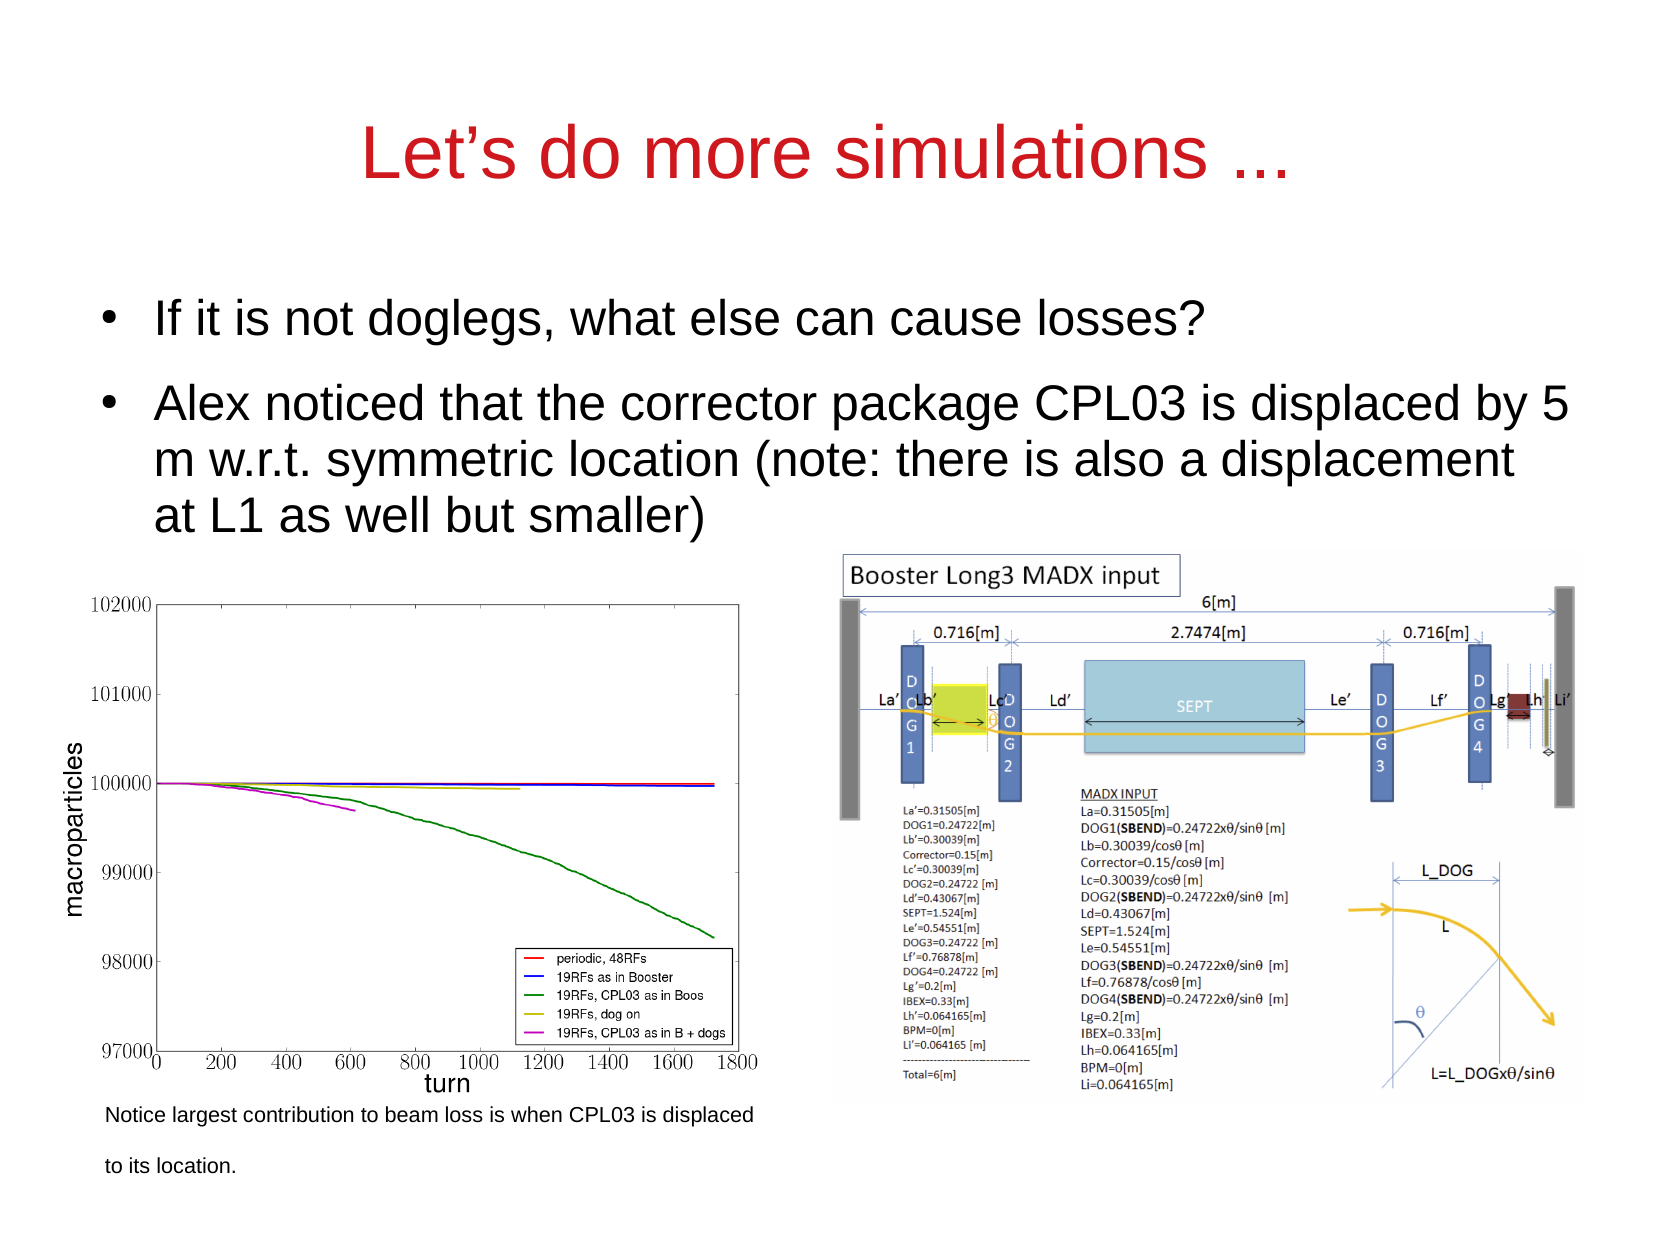

# Let’s do more simulations ...
If it is not doglegs, what else can cause losses?
Alex noticed that the corrector package CPL03 is displaced by 5 m w.r.t. symmetric location (note: there is also a displacement at L1 as well but smaller)
Notice largest contribution to beam loss is when CPL03 is displaced to its location.